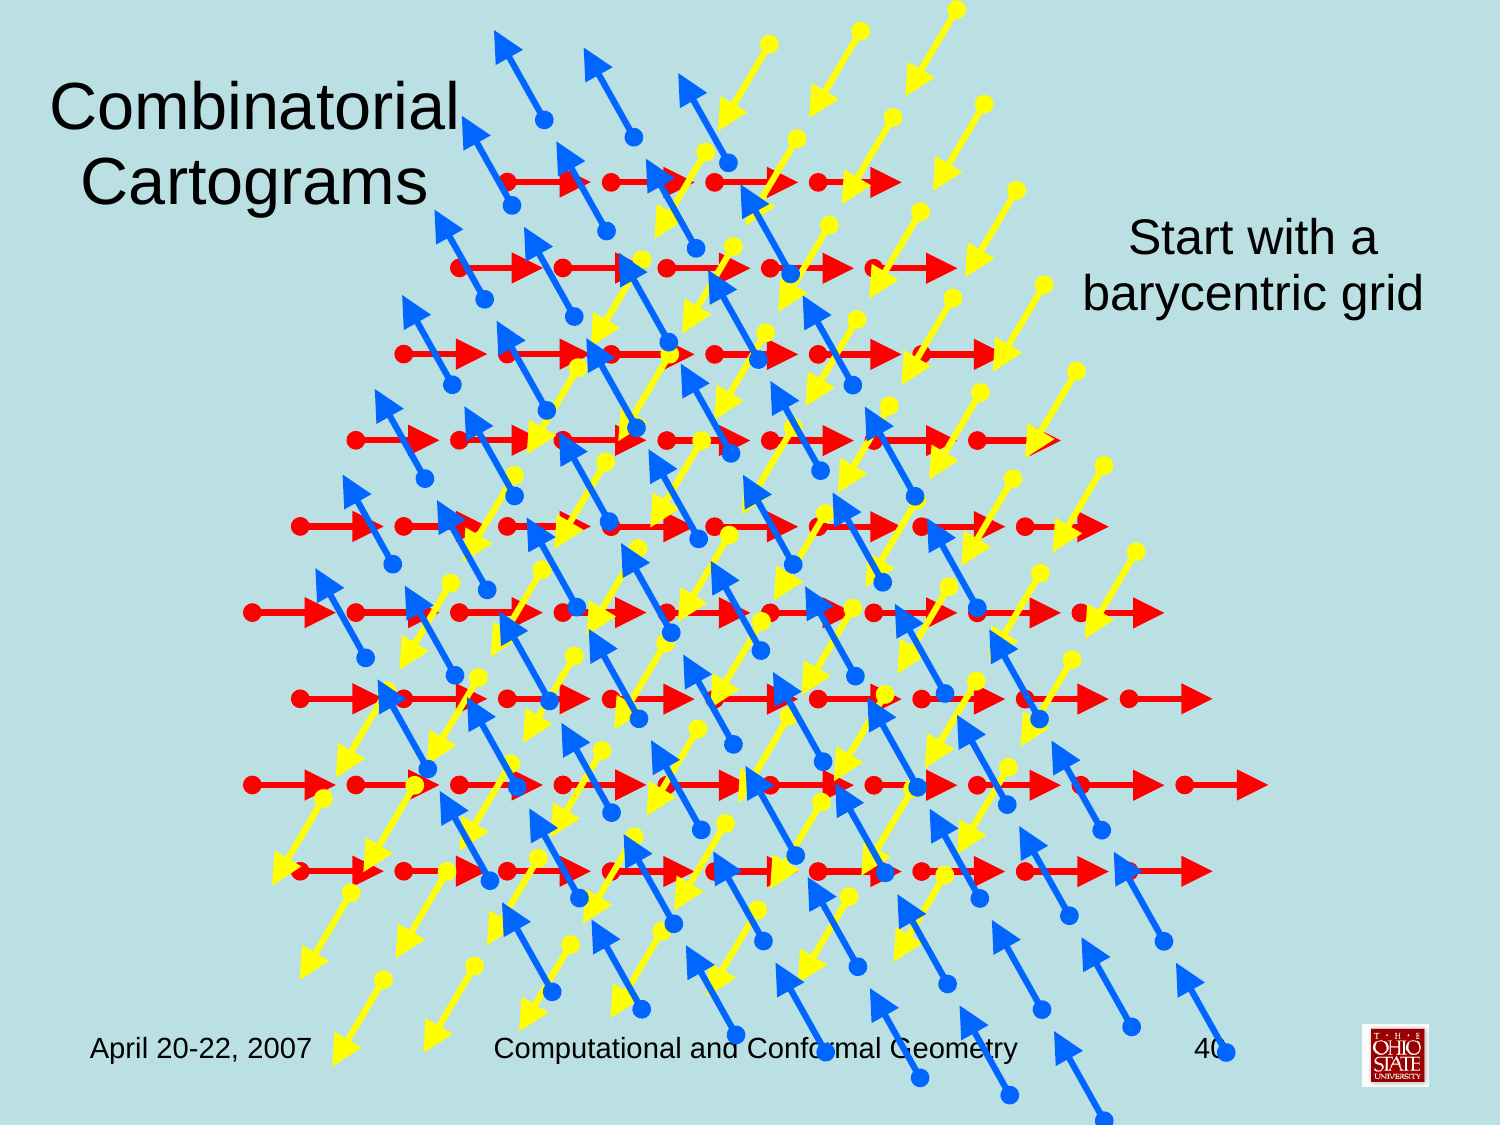

Combinatorial
Cartograms
Start with a
barycentric grid
April 20-22, 2007
Computational and Conformal Geometry
40